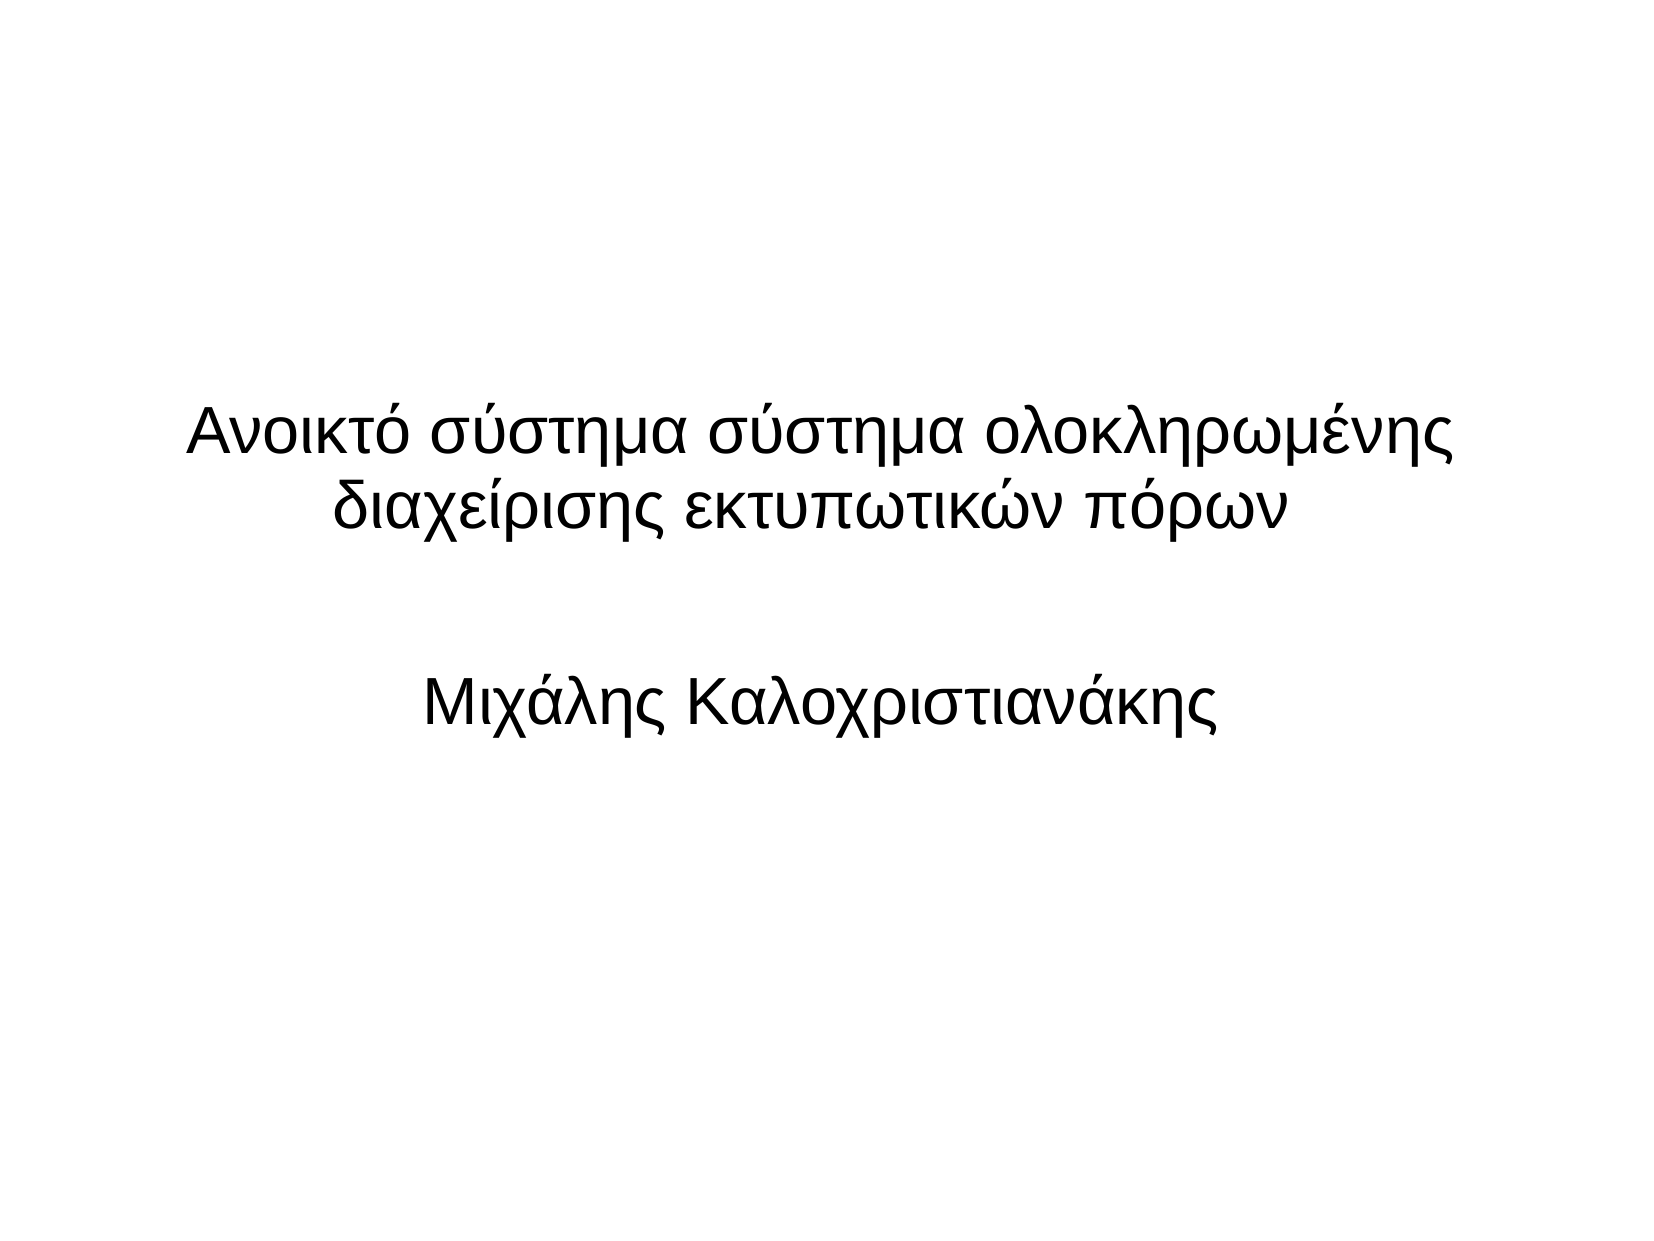

# Ανοικτό σύστημα σύστημα ολοκληρωμένης διαχείρισης εκτυπωτικών πόρων
Μιχάλης Καλοχριστιανάκης